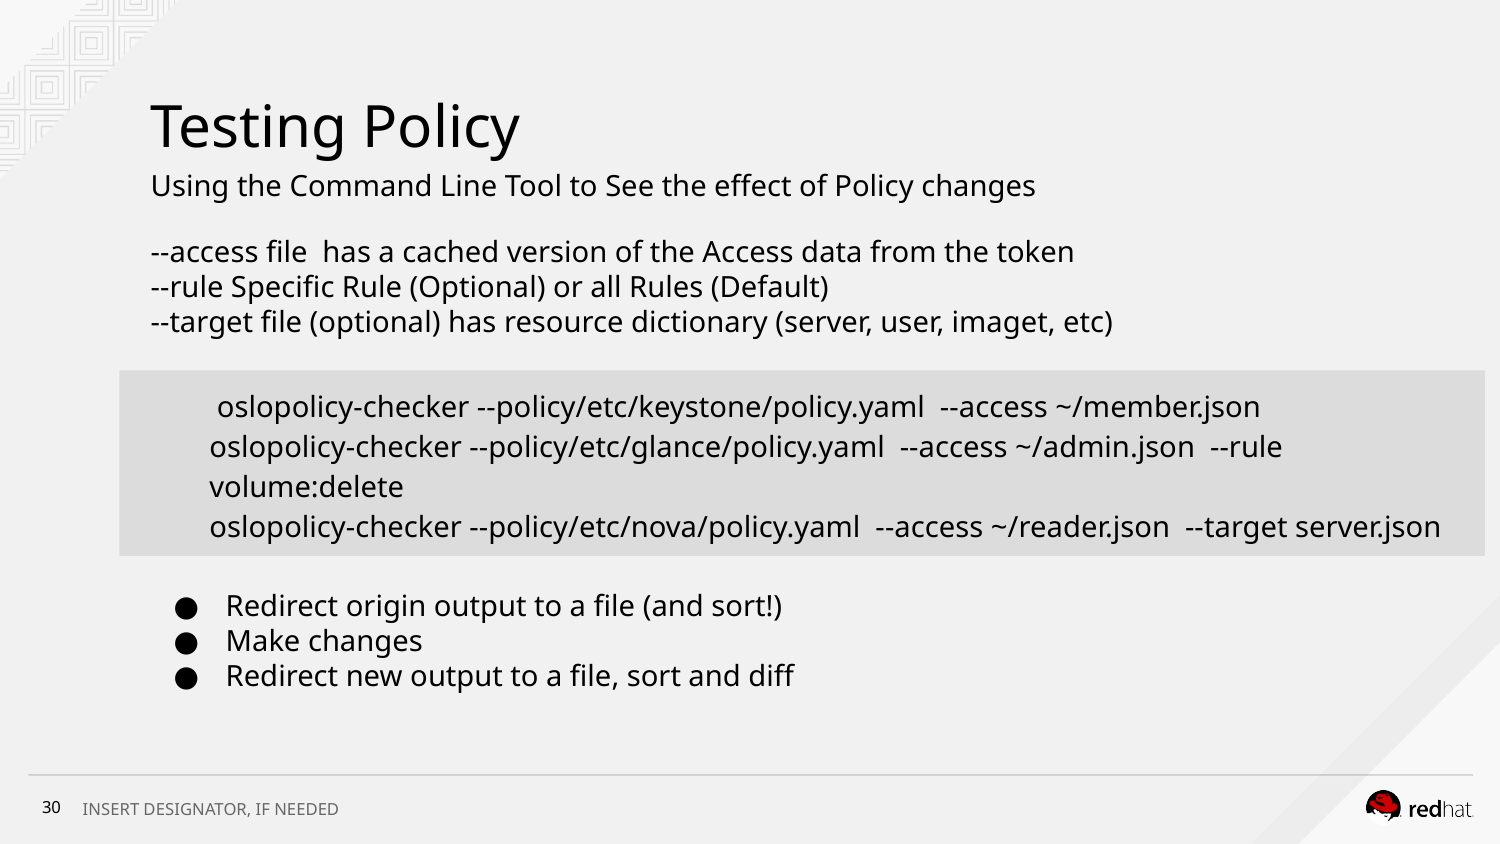

# Testing Policy
Using the Command Line Tool to See the effect of Policy changes
--access file has a cached version of the Access data from the token
--rule Specific Rule (Optional) or all Rules (Default)
--target file (optional) has resource dictionary (server, user, imaget, etc)
 oslopolicy-checker --policy/etc/keystone/policy.yaml --access ~/member.json
oslopolicy-checker --policy/etc/glance/policy.yaml --access ~/admin.json --rule volume:delete
oslopolicy-checker --policy/etc/nova/policy.yaml --access ~/reader.json --target server.json
Redirect origin output to a file (and sort!)
Make changes
Redirect new output to a file, sort and diff